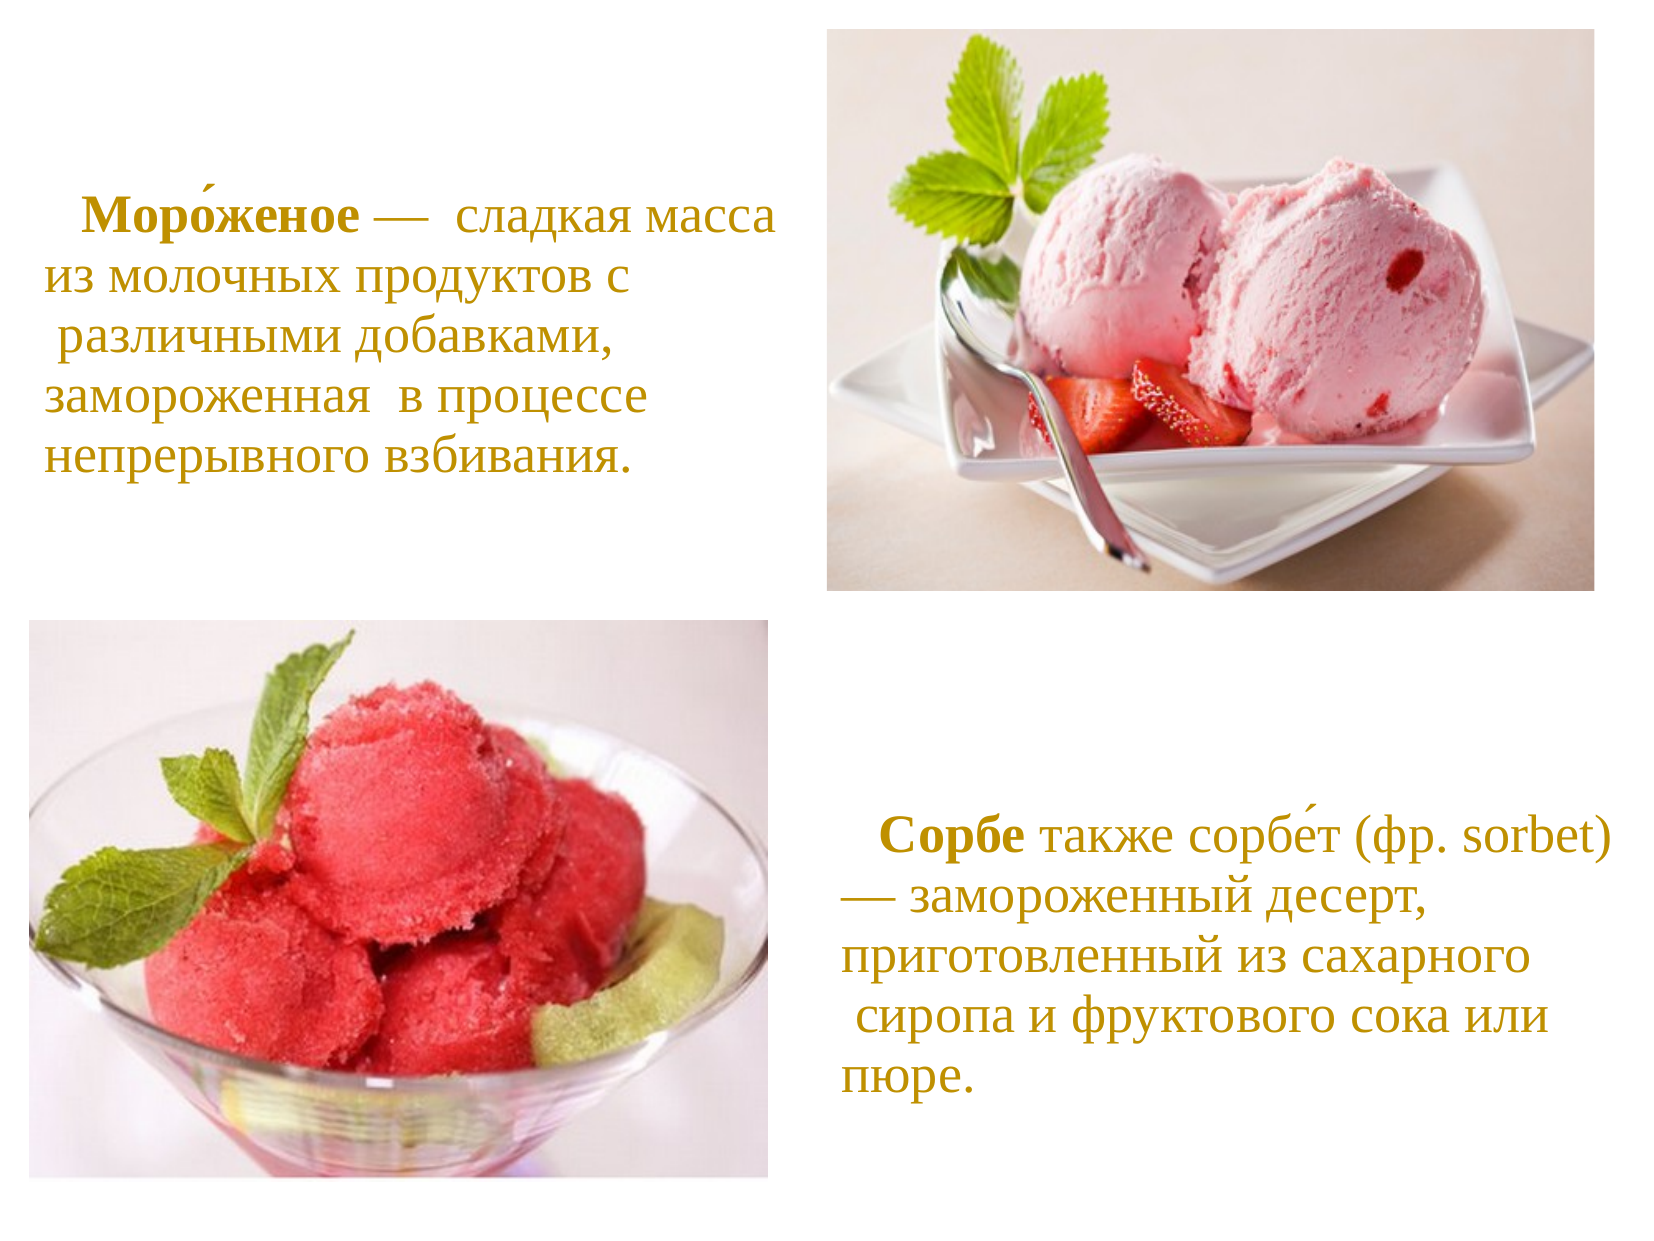

Моро́женое — сладкая масса
из молочных продуктов с
 различными добавками,
замороженная в процессе
непрерывного взбивания.
 Сорбе также сорбе́т (фр. sorbet)
— замороженный десерт,
приготовленный из сахарного
 сиропа и фруктового сока или
пюре.